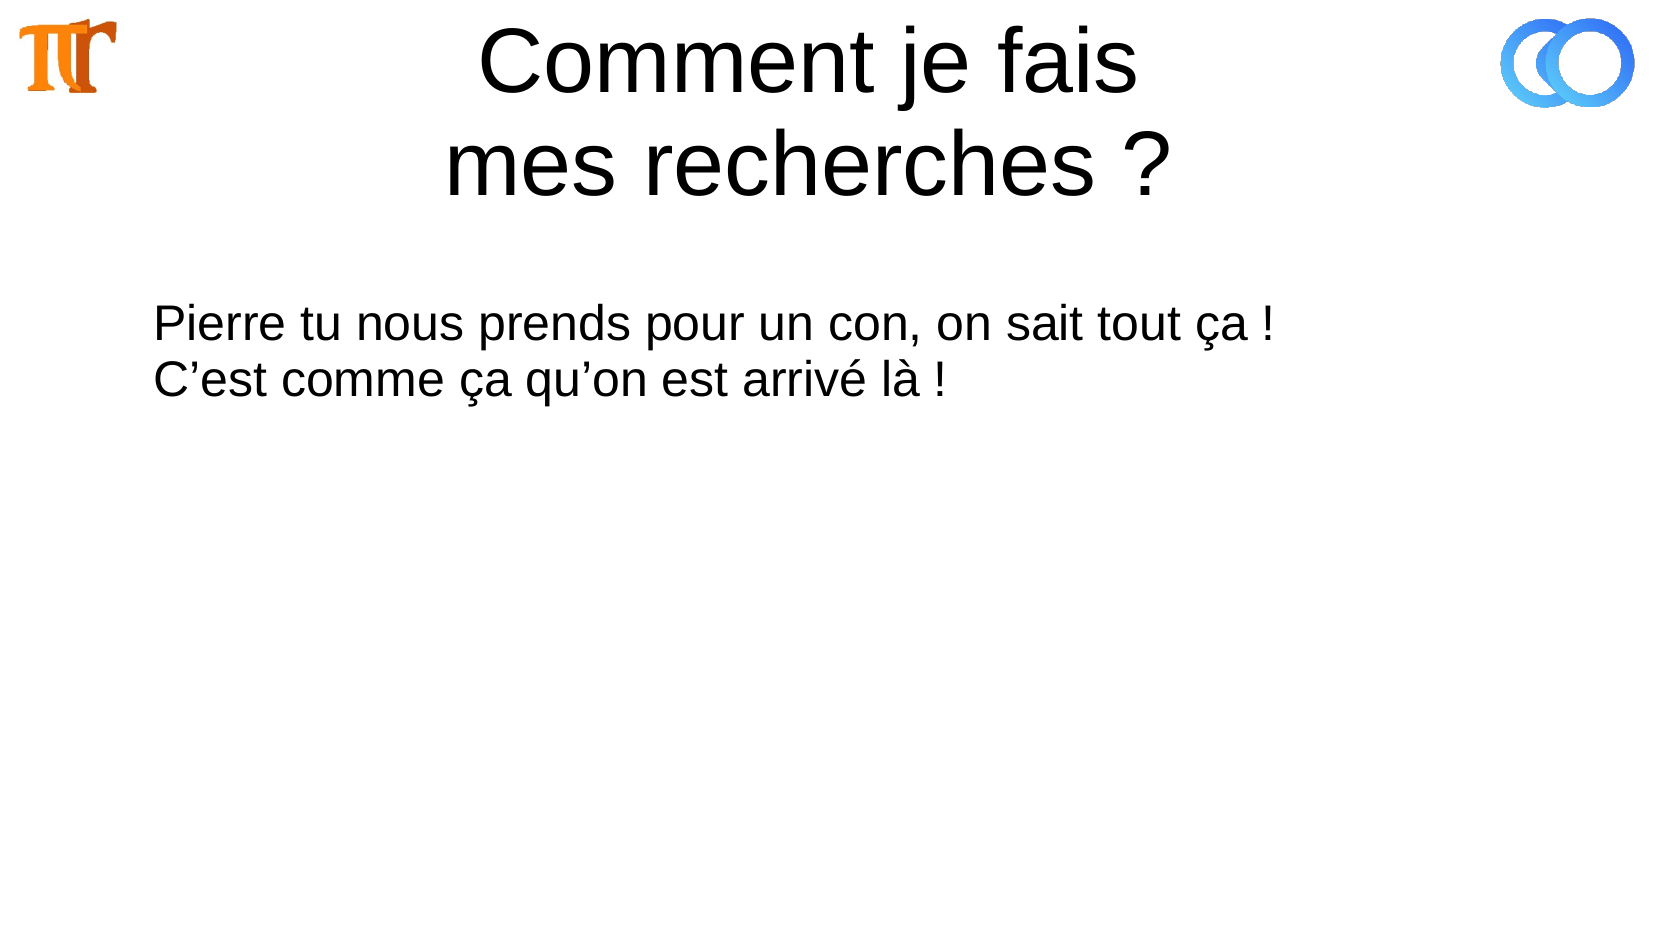

# Comment je fais mes recherches ?
Pierre tu nous prends pour un con, on sait tout ça !
C’est comme ça qu’on est arrivé là !